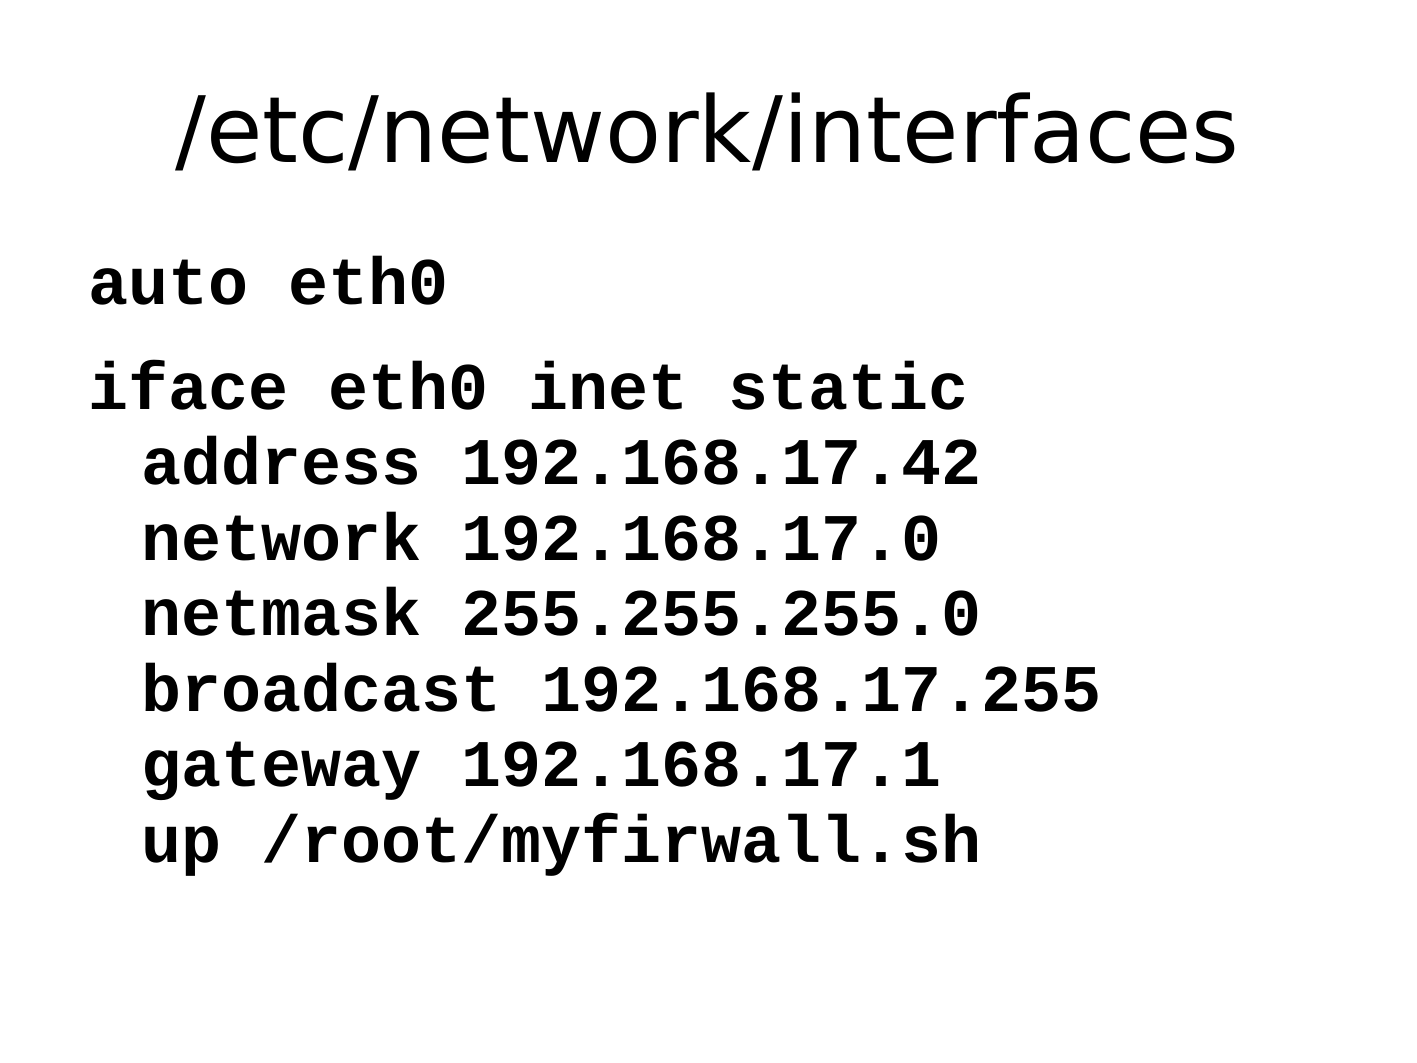

# /etc/network/interfaces
auto eth0
iface eth0 inet static
address 192.168.17.42
network 192.168.17.0
netmask 255.255.255.0
broadcast 192.168.17.255
gateway 192.168.17.1
up /root/myfirwall.sh